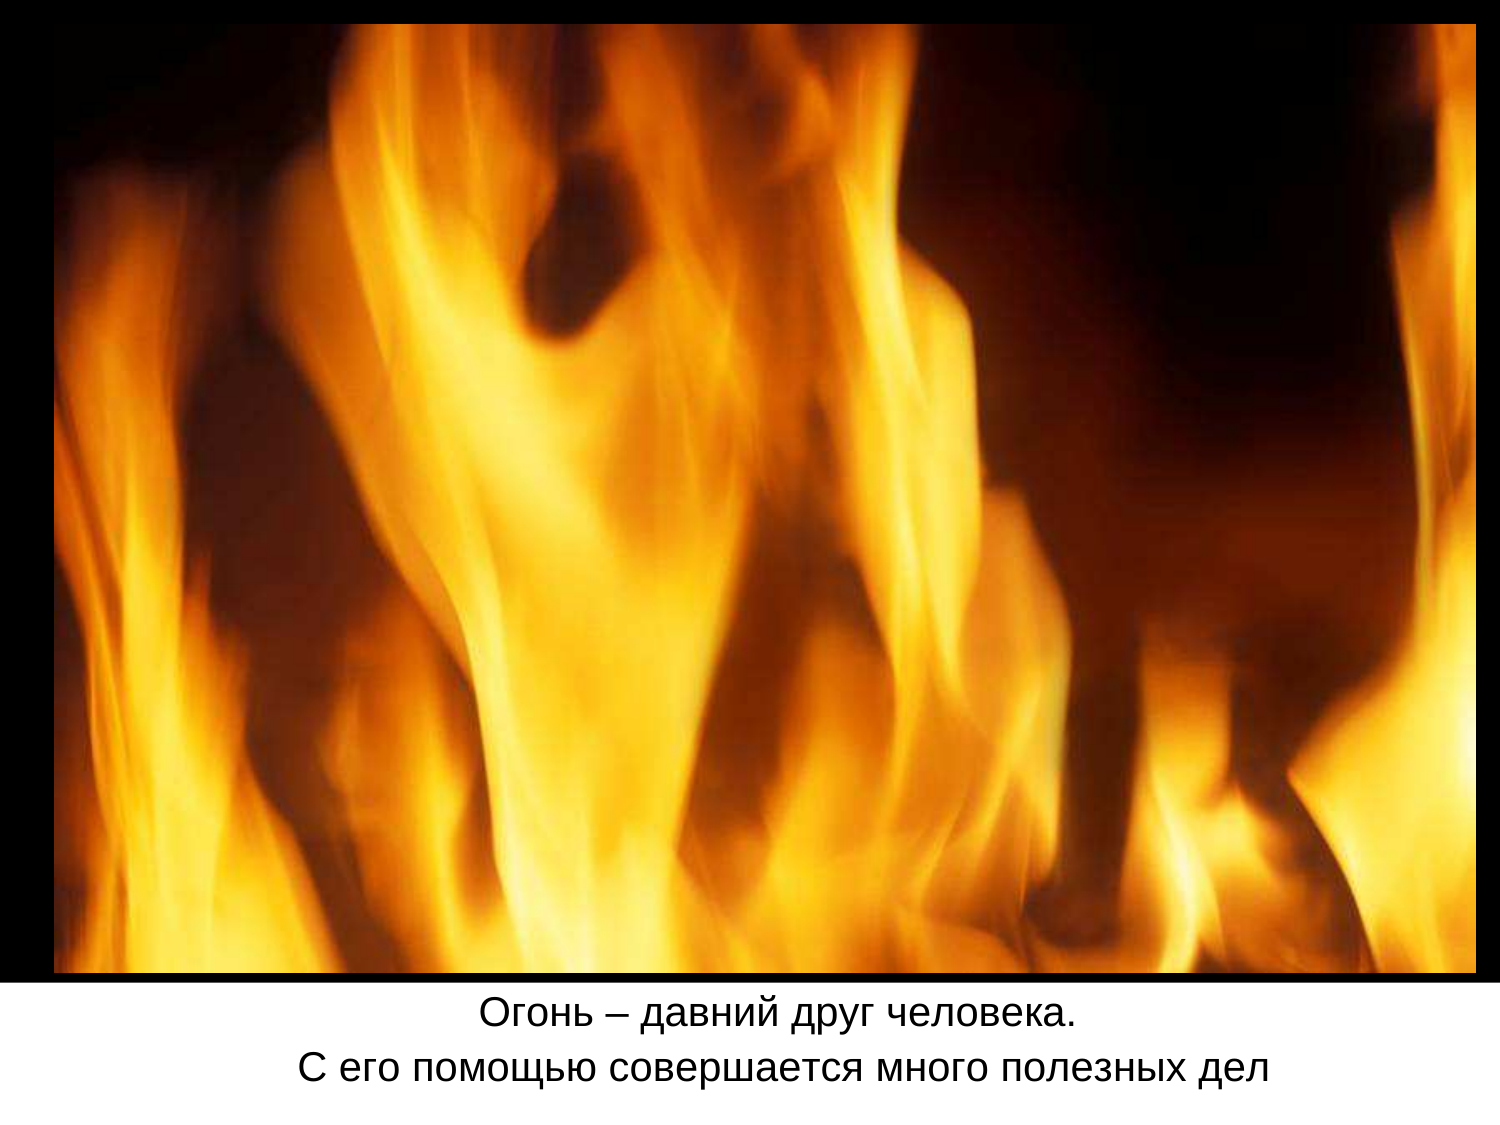

# Огонь – давний друг человека.
 С его помощью совершается много полезных дел
Огонь – давний друг человека. С его помощью совершается много полезных дел.